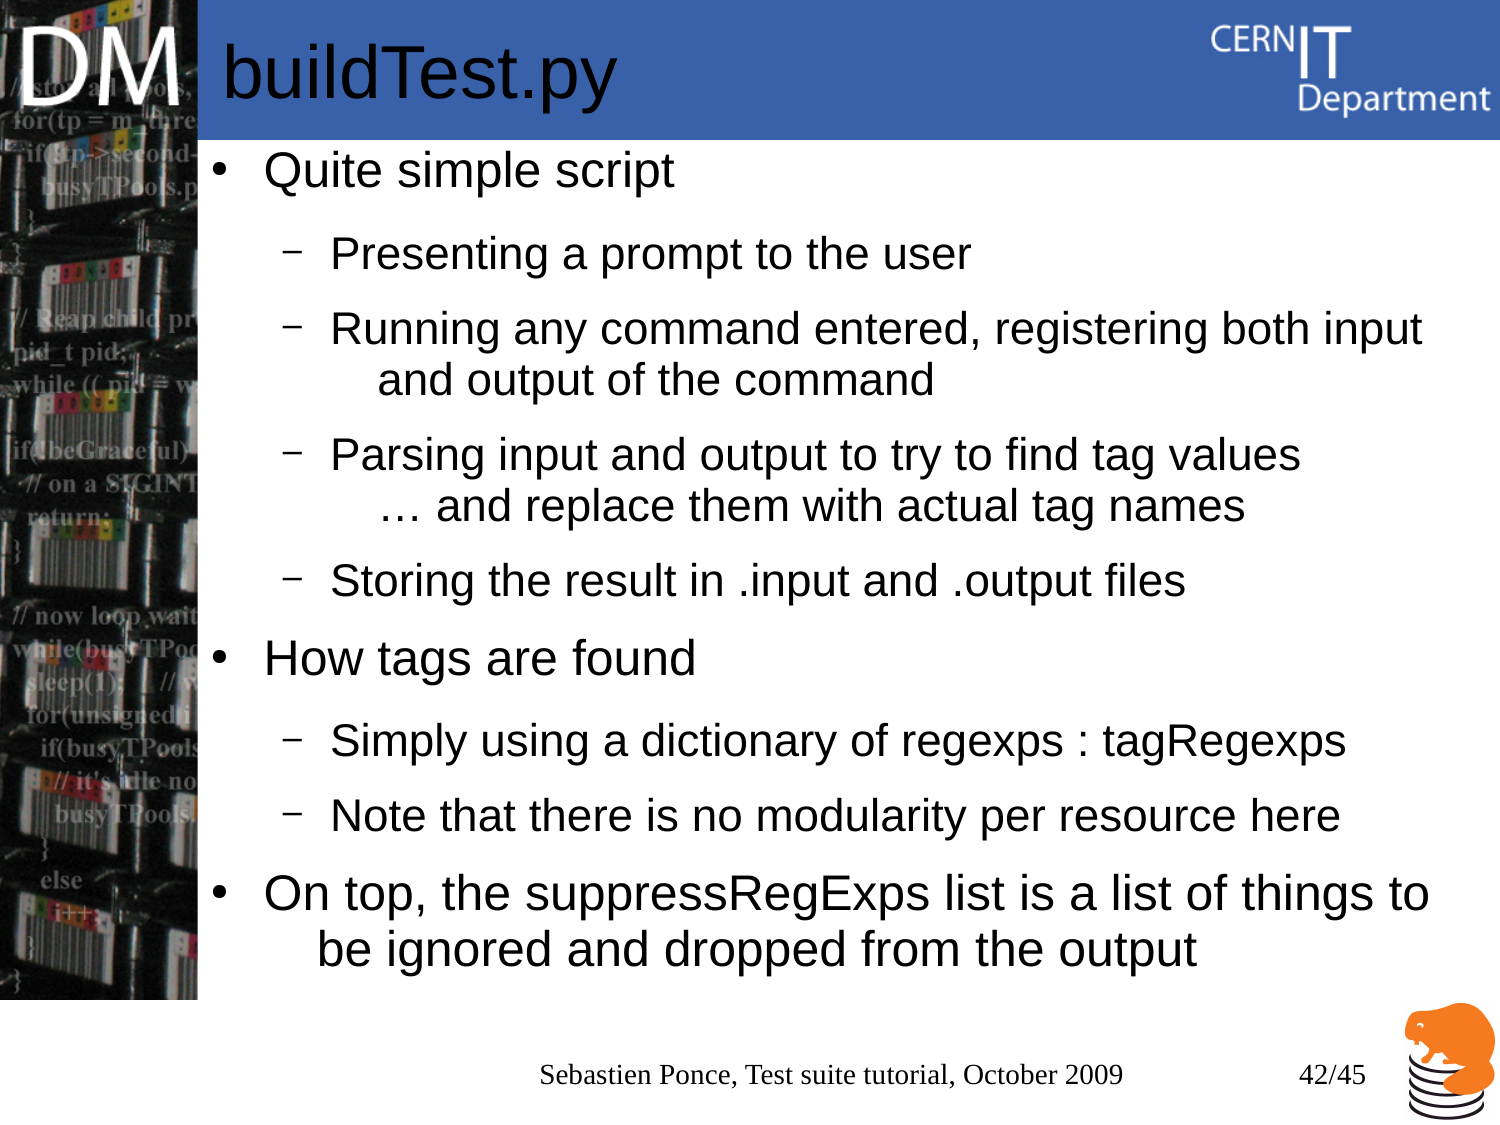

# buildTest.py
Quite simple script
Presenting a prompt to the user
Running any command entered, registering both input and output of the command
Parsing input and output to try to find tag values
… and replace them with actual tag names
Storing the result in .input and .output files
How tags are found
Simply using a dictionary of regexps : tagRegexps
Note that there is no modularity per resource here
On top, the suppressRegExps list is a list of things to be ignored and dropped from the output